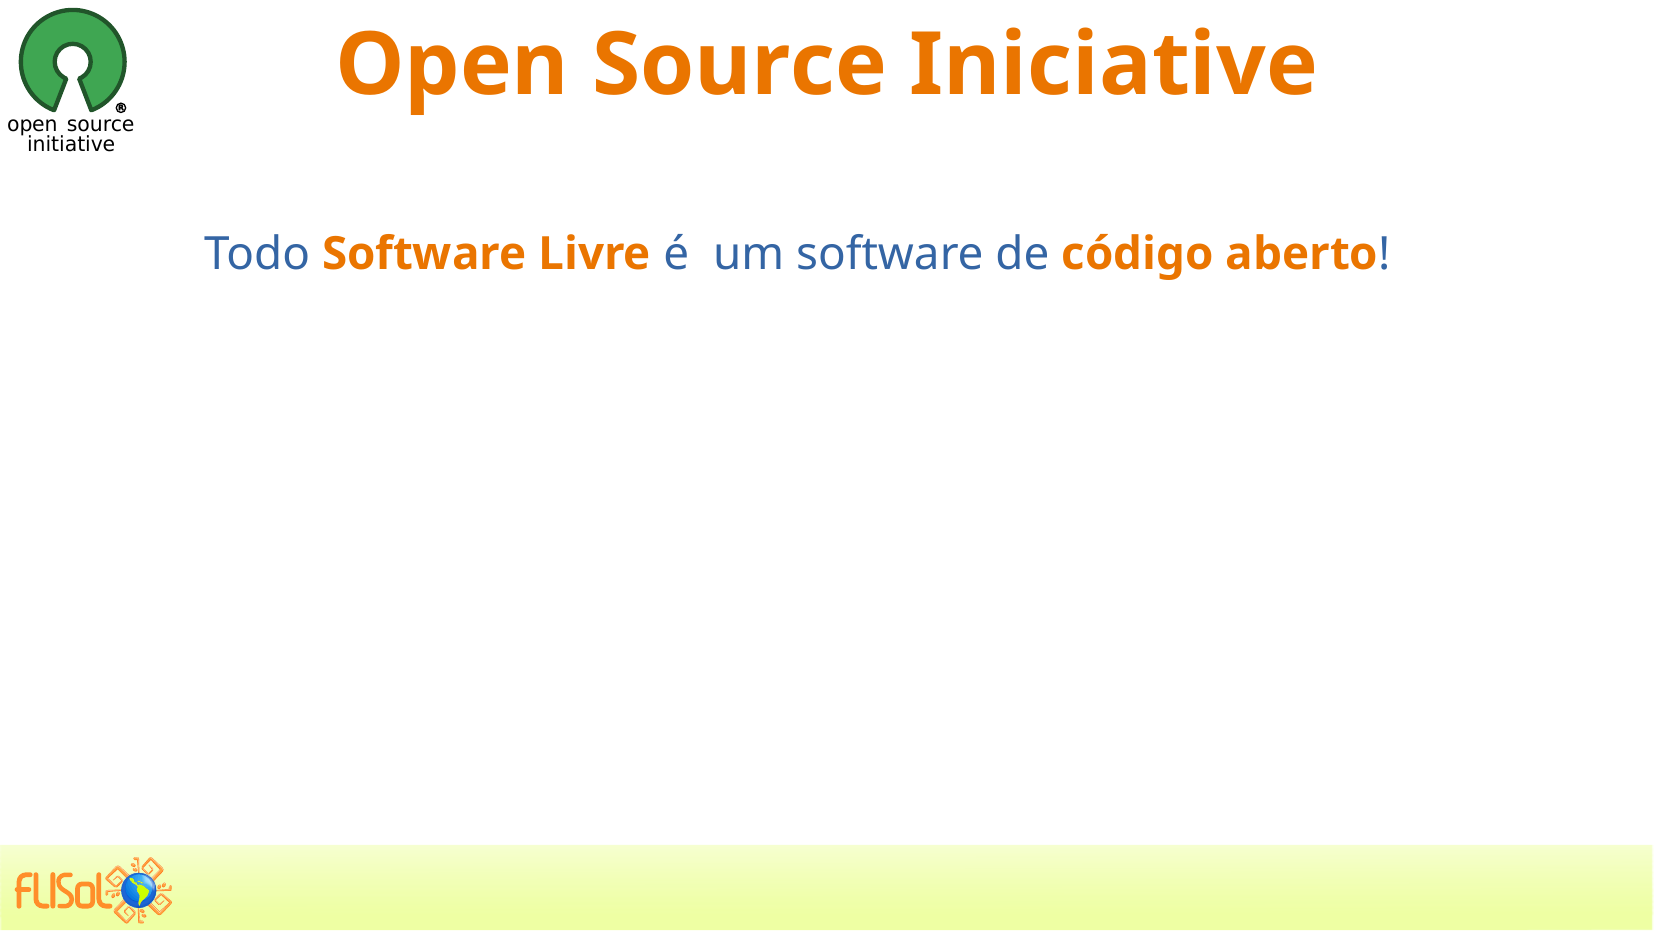

Open Source Iniciative
Todo Software Livre é um software de código aberto!